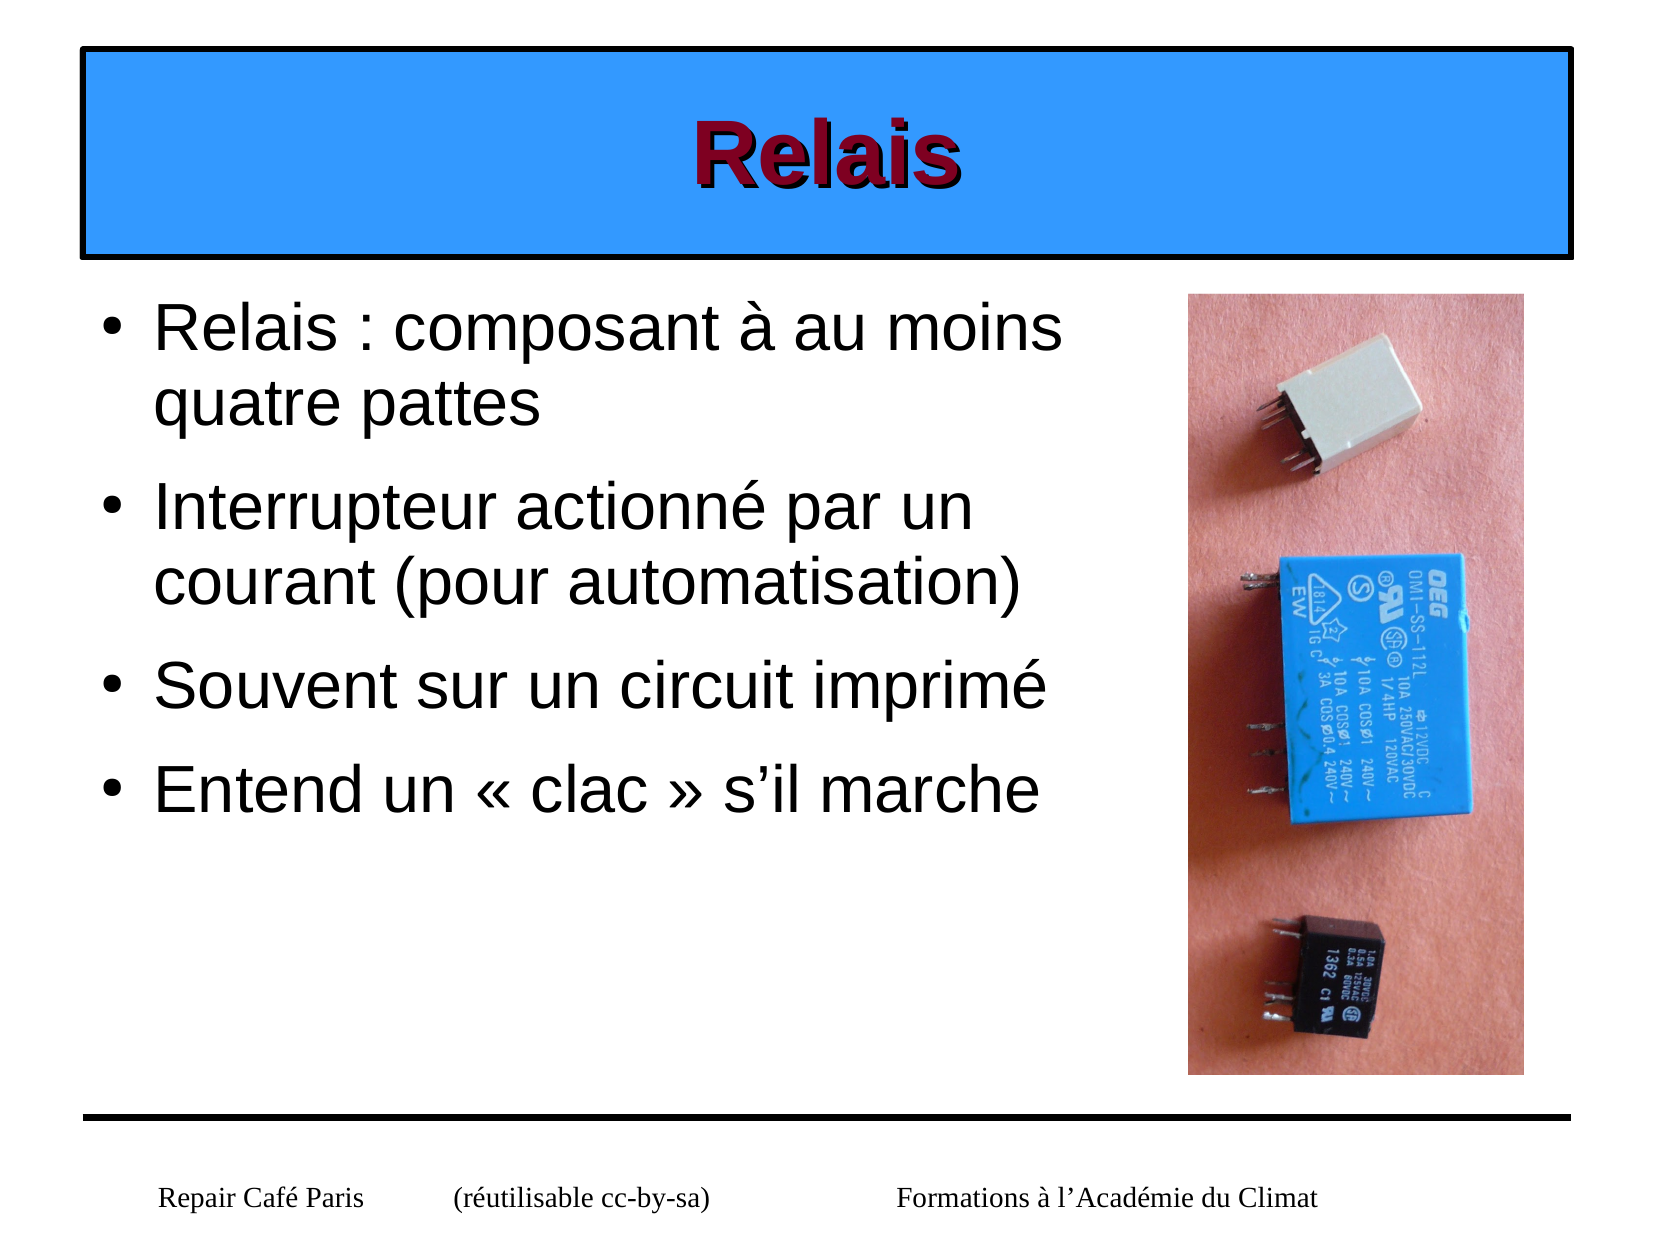

# Relais
Relais : composant à au moins quatre pattes
Interrupteur actionné par un courant (pour automatisation)
Souvent sur un circuit imprimé
Entend un « clac » s’il marche